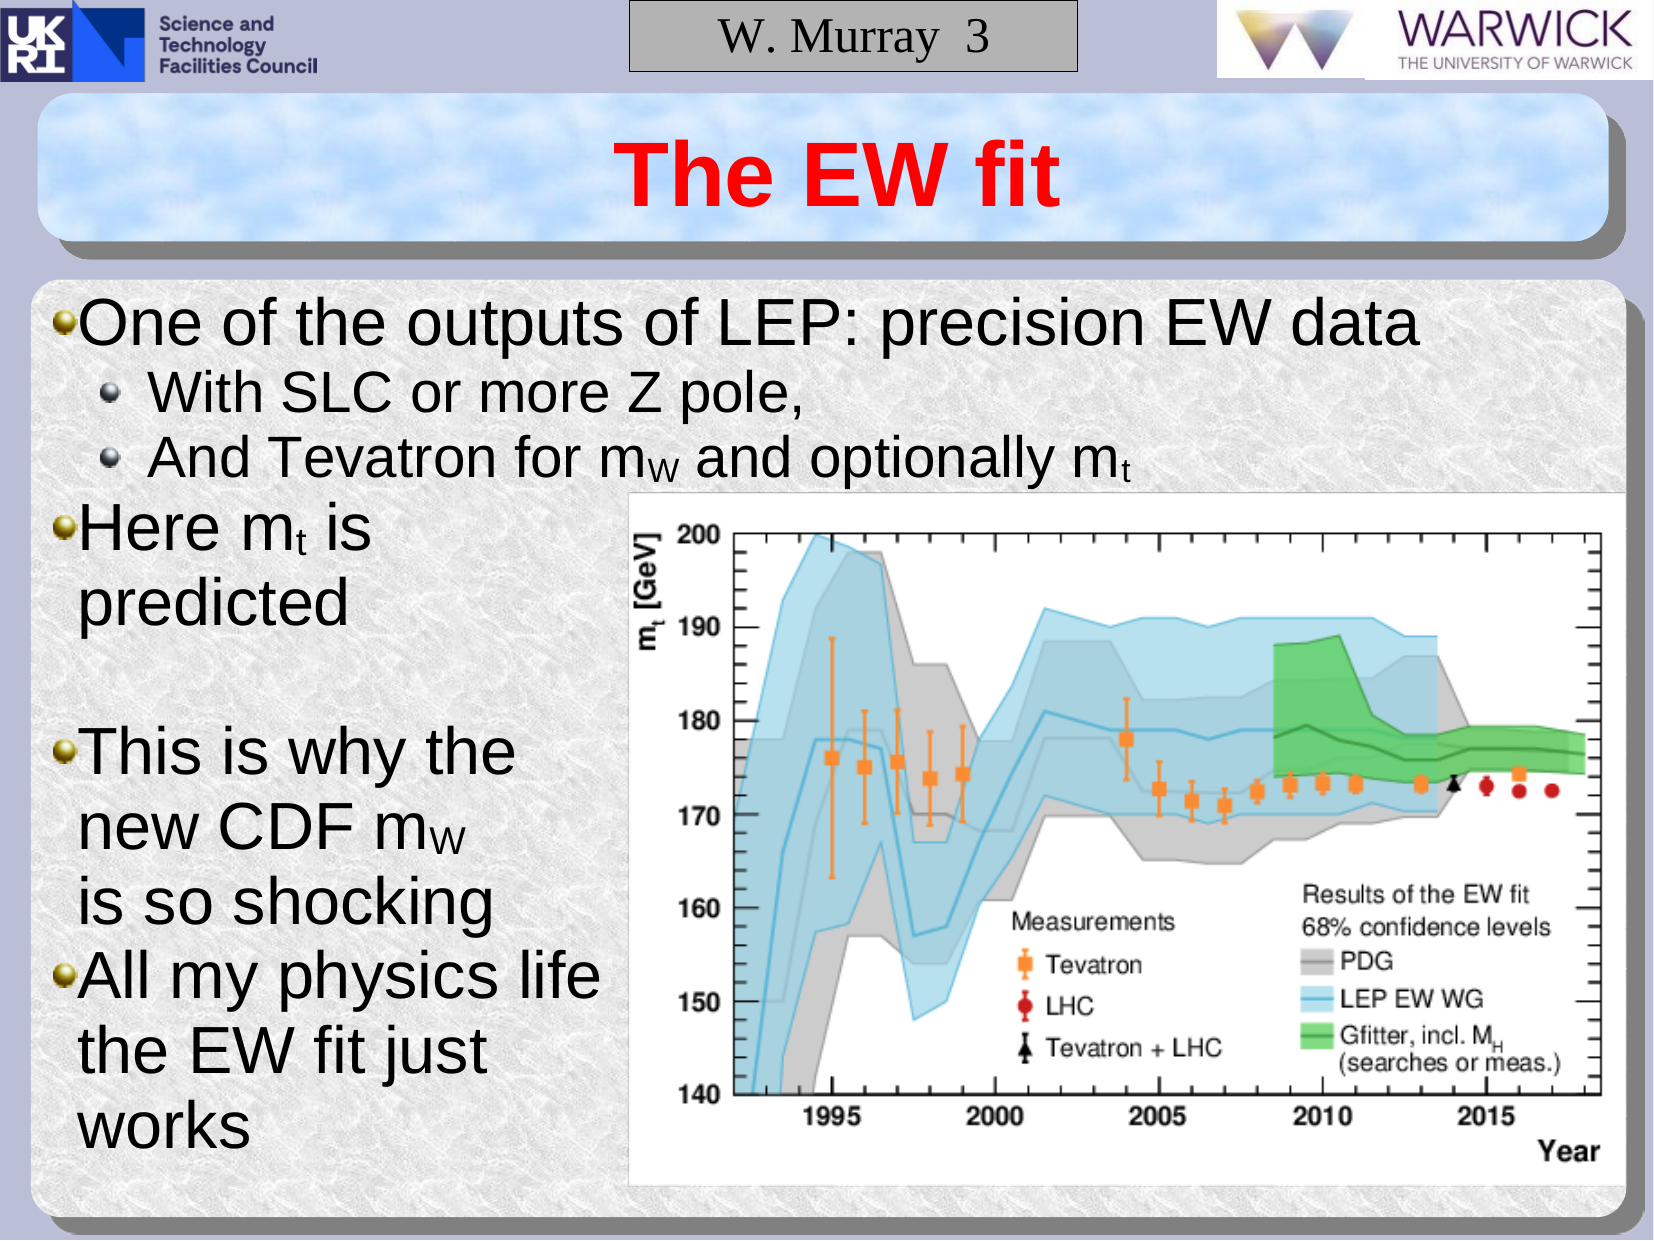

# The EW fit
One of the outputs of LEP: precision EW data
With SLC or more Z pole,
And Tevatron for mW and optionally mt
Here mt is
predicted
This is why the
new CDF mW
is so shocking
All my physics life
the EW fit just
works